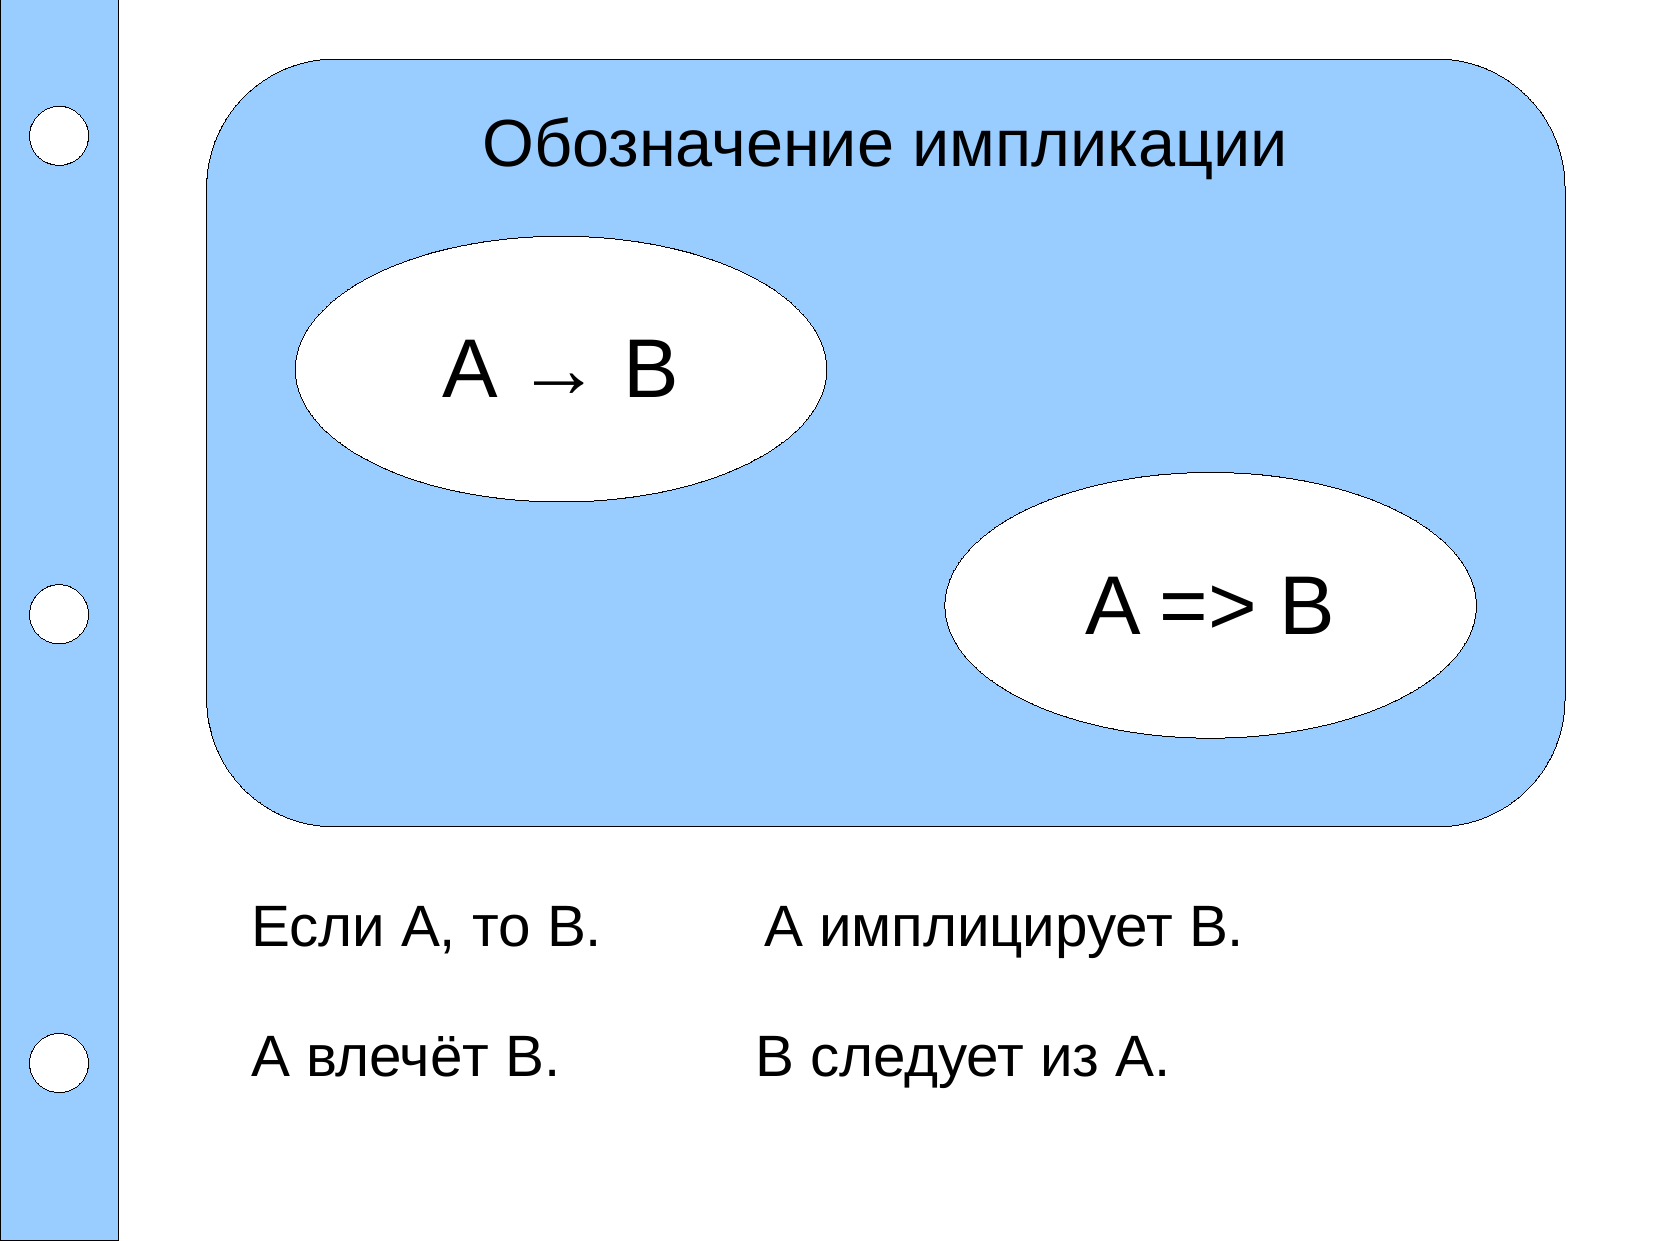

Обозначение импликации
A → В
A => В
Если А, то В. А имплицирует В.
А влечёт В. В следует из А.